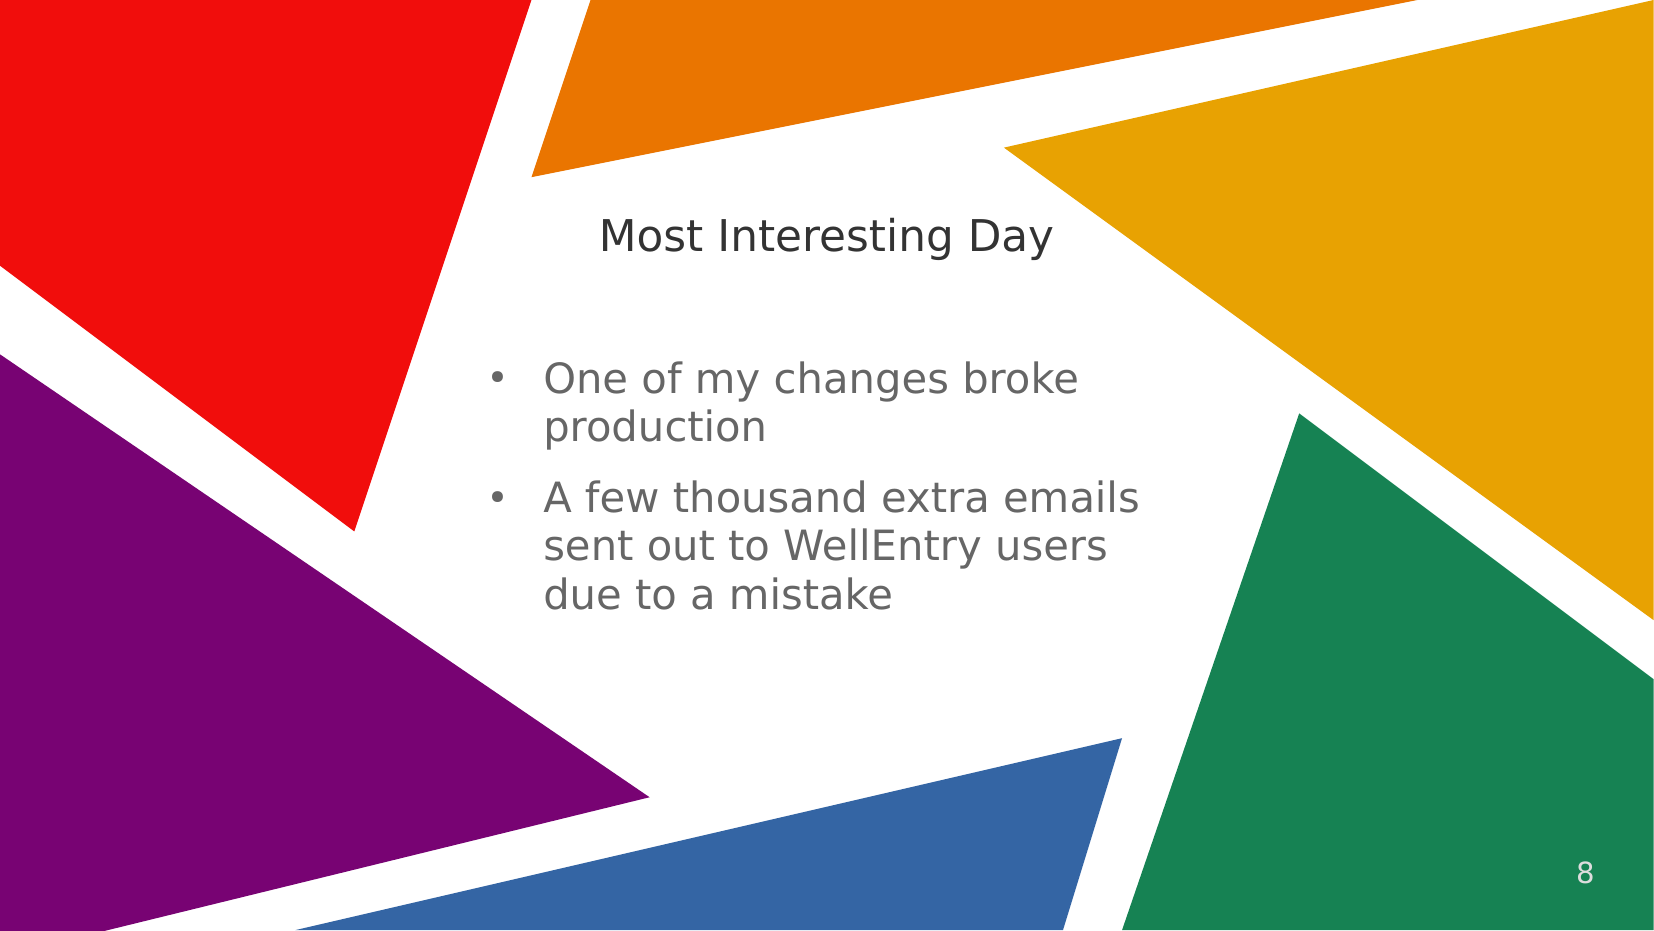

# Most Interesting Day
One of my changes broke production
A few thousand extra emails sent out to WellEntry users due to a mistake
8